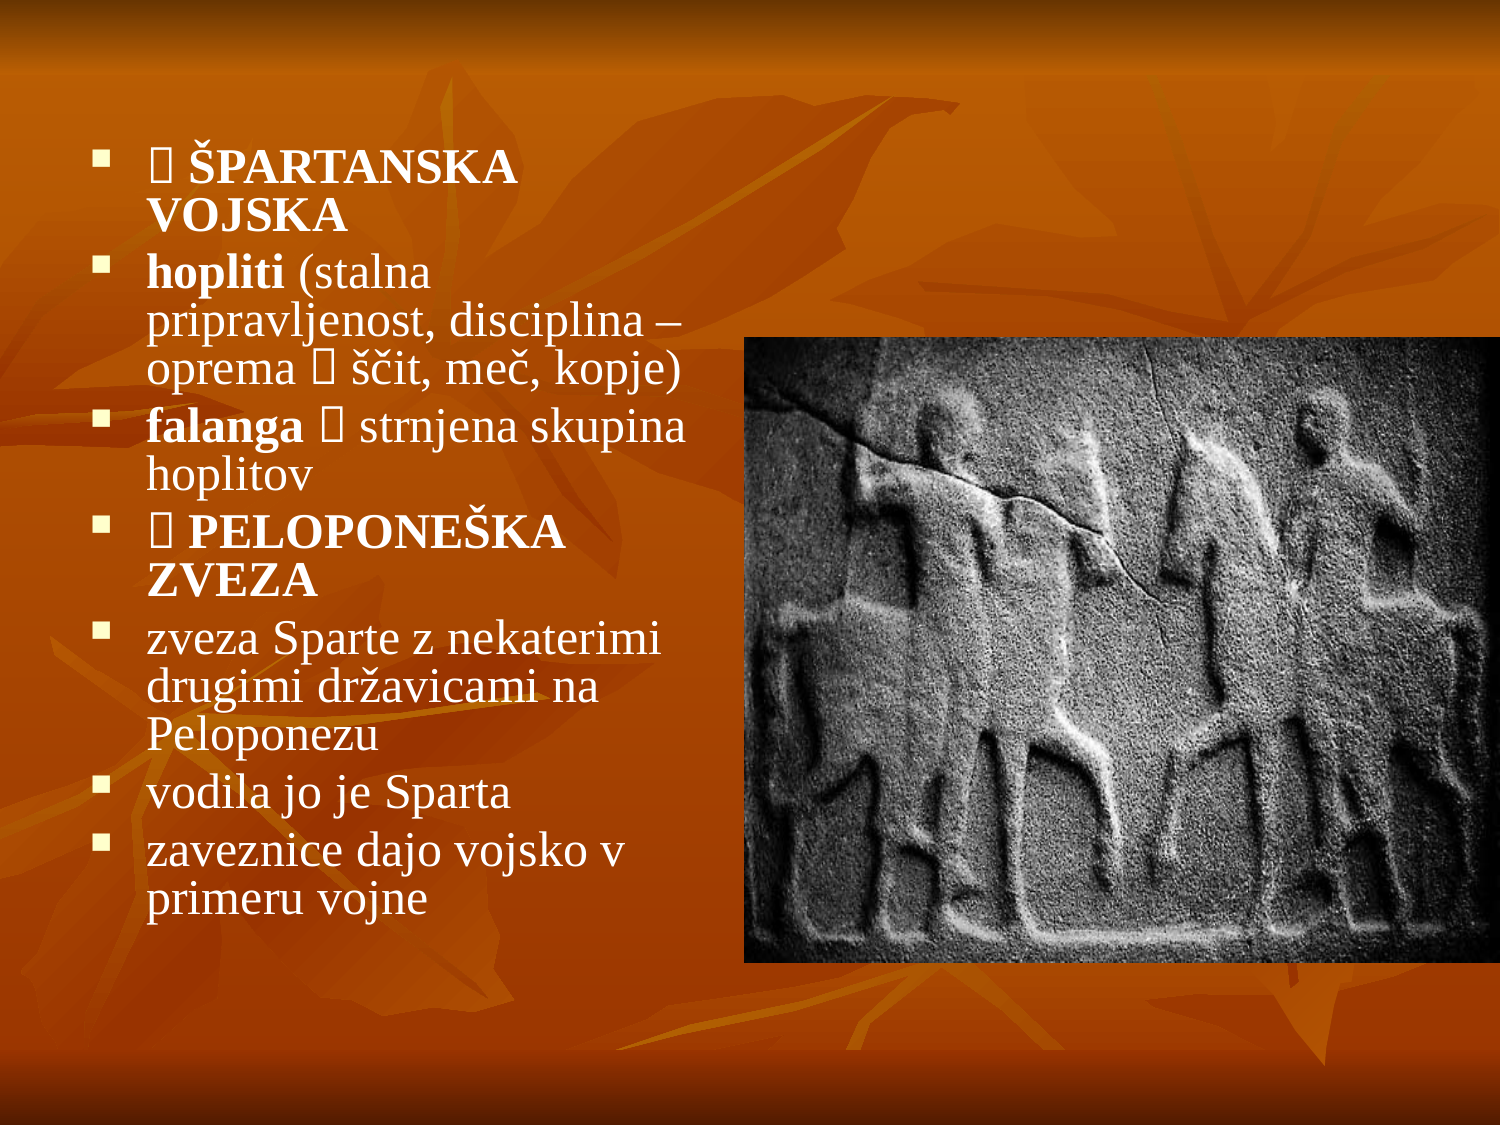

#
 ŠPARTANSKA VOJSKA
hopliti (stalna pripravljenost, disciplina – oprema  ščit, meč, kopje)
falanga  strnjena skupina hoplitov
 PELOPONEŠKA ZVEZA
zveza Sparte z nekaterimi drugimi državicami na Peloponezu
vodila jo je Sparta
zaveznice dajo vojsko v primeru vojne